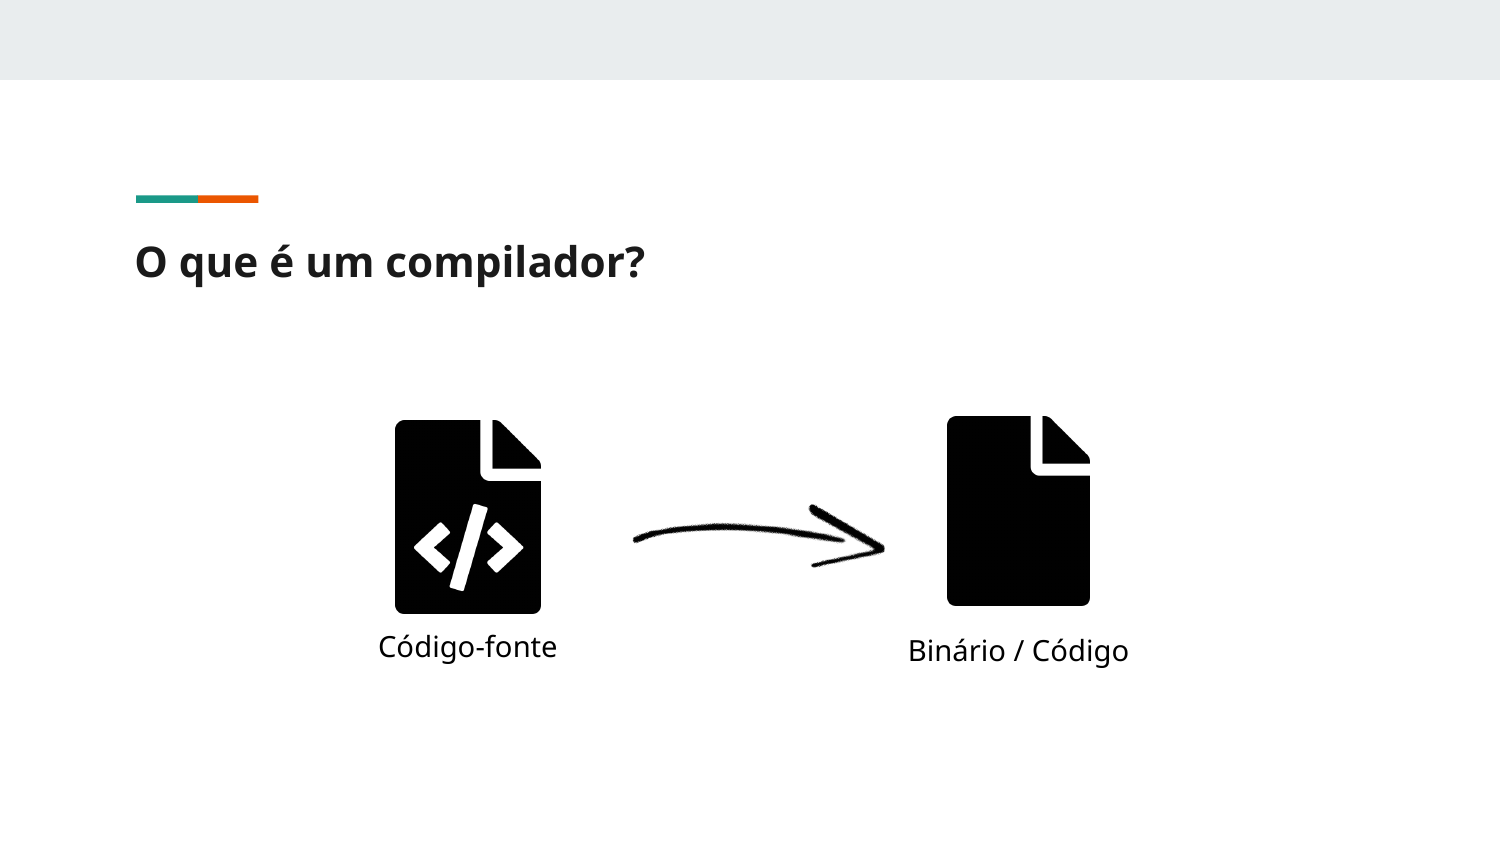

# O que é um compilador?
Binário / Código
Código-fonte